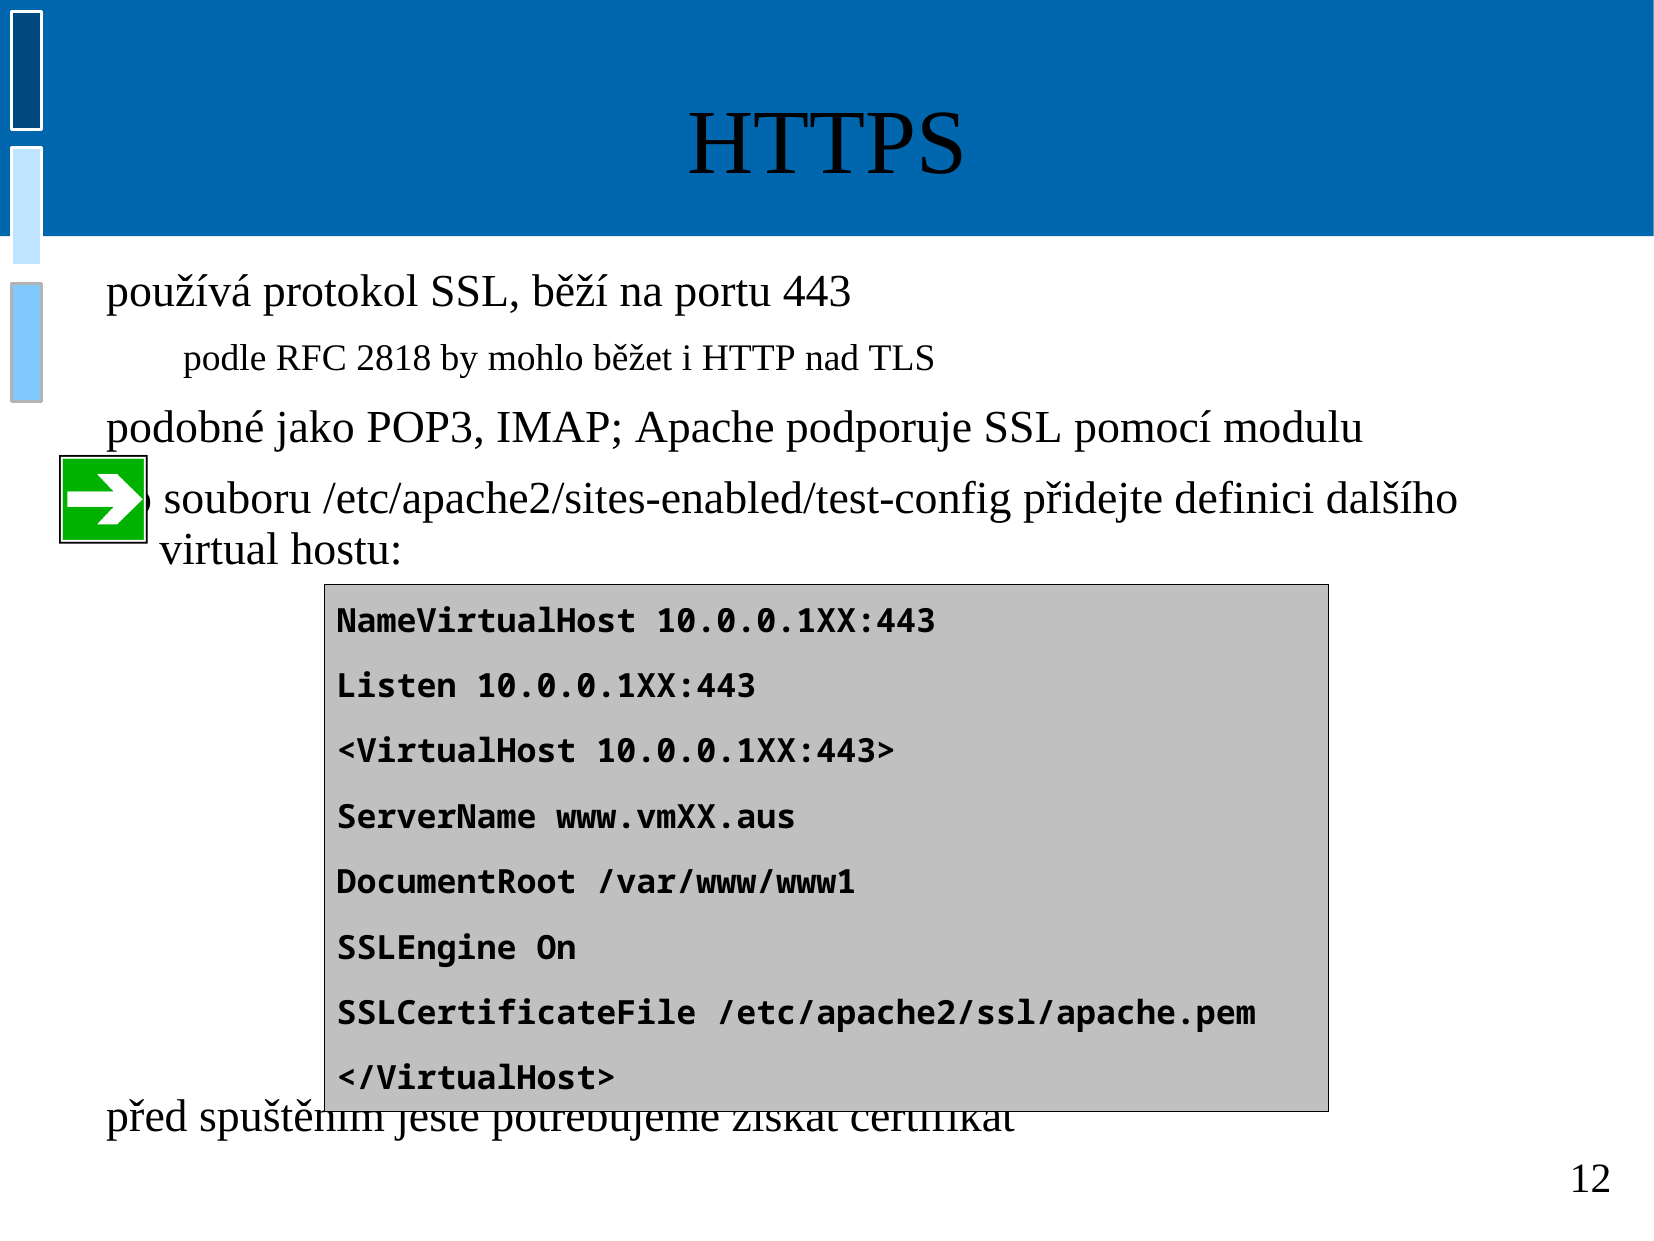

# HTTPS
používá protokol SSL, běží na portu 443
podle RFC 2818 by mohlo běžet i HTTP nad TLS
podobné jako POP3, IMAP; Apache podporuje SSL pomocí modulu
do souboru /etc/apache2/sites-enabled/test-config přidejte definici dalšího virtual hostu:
před spuštěním ještě potřebujeme získat certifikát
NameVirtualHost 10.0.0.1XX:443
Listen 10.0.0.1XX:443
<VirtualHost 10.0.0.1XX:443>
ServerName www.vmXX.aus
DocumentRoot /var/www/www1
SSLEngine On
SSLCertificateFile /etc/apache2/ssl/apache.pem
</VirtualHost>